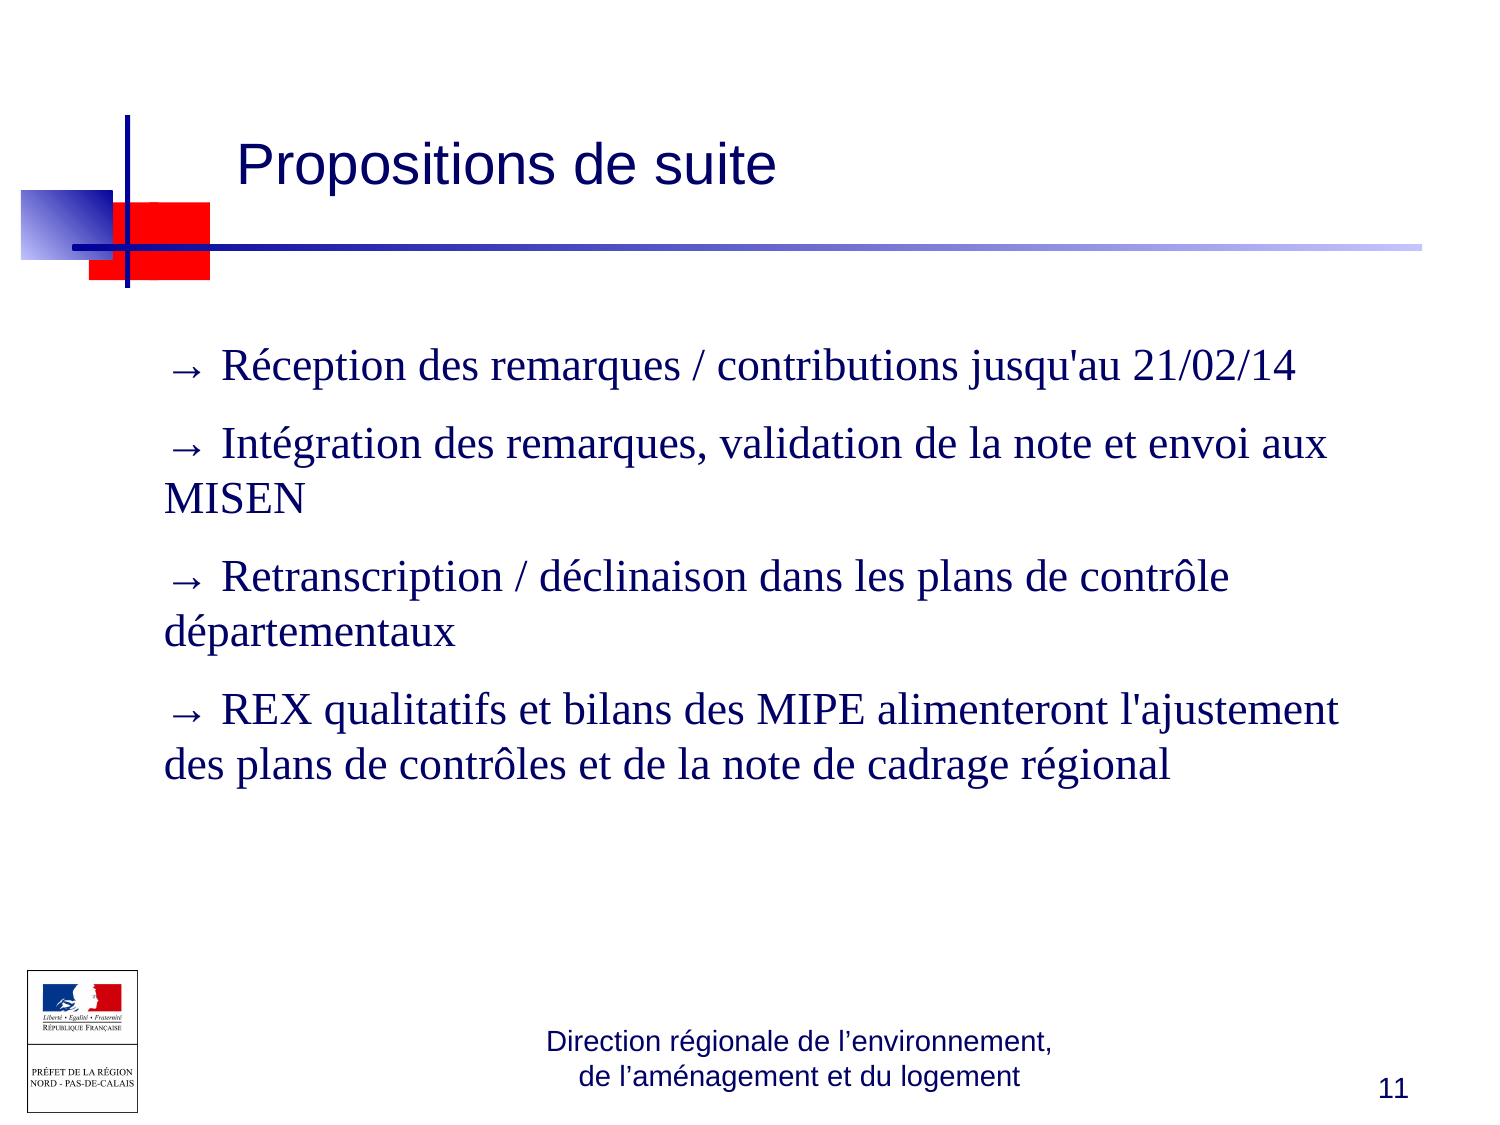

# Propositions de suite
→ Réception des remarques / contributions jusqu'au 21/02/14
→ Intégration des remarques, validation de la note et envoi aux MISEN
→ Retranscription / déclinaison dans les plans de contrôle départementaux
→ REX qualitatifs et bilans des MIPE alimenteront l'ajustement des plans de contrôles et de la note de cadrage régional
11